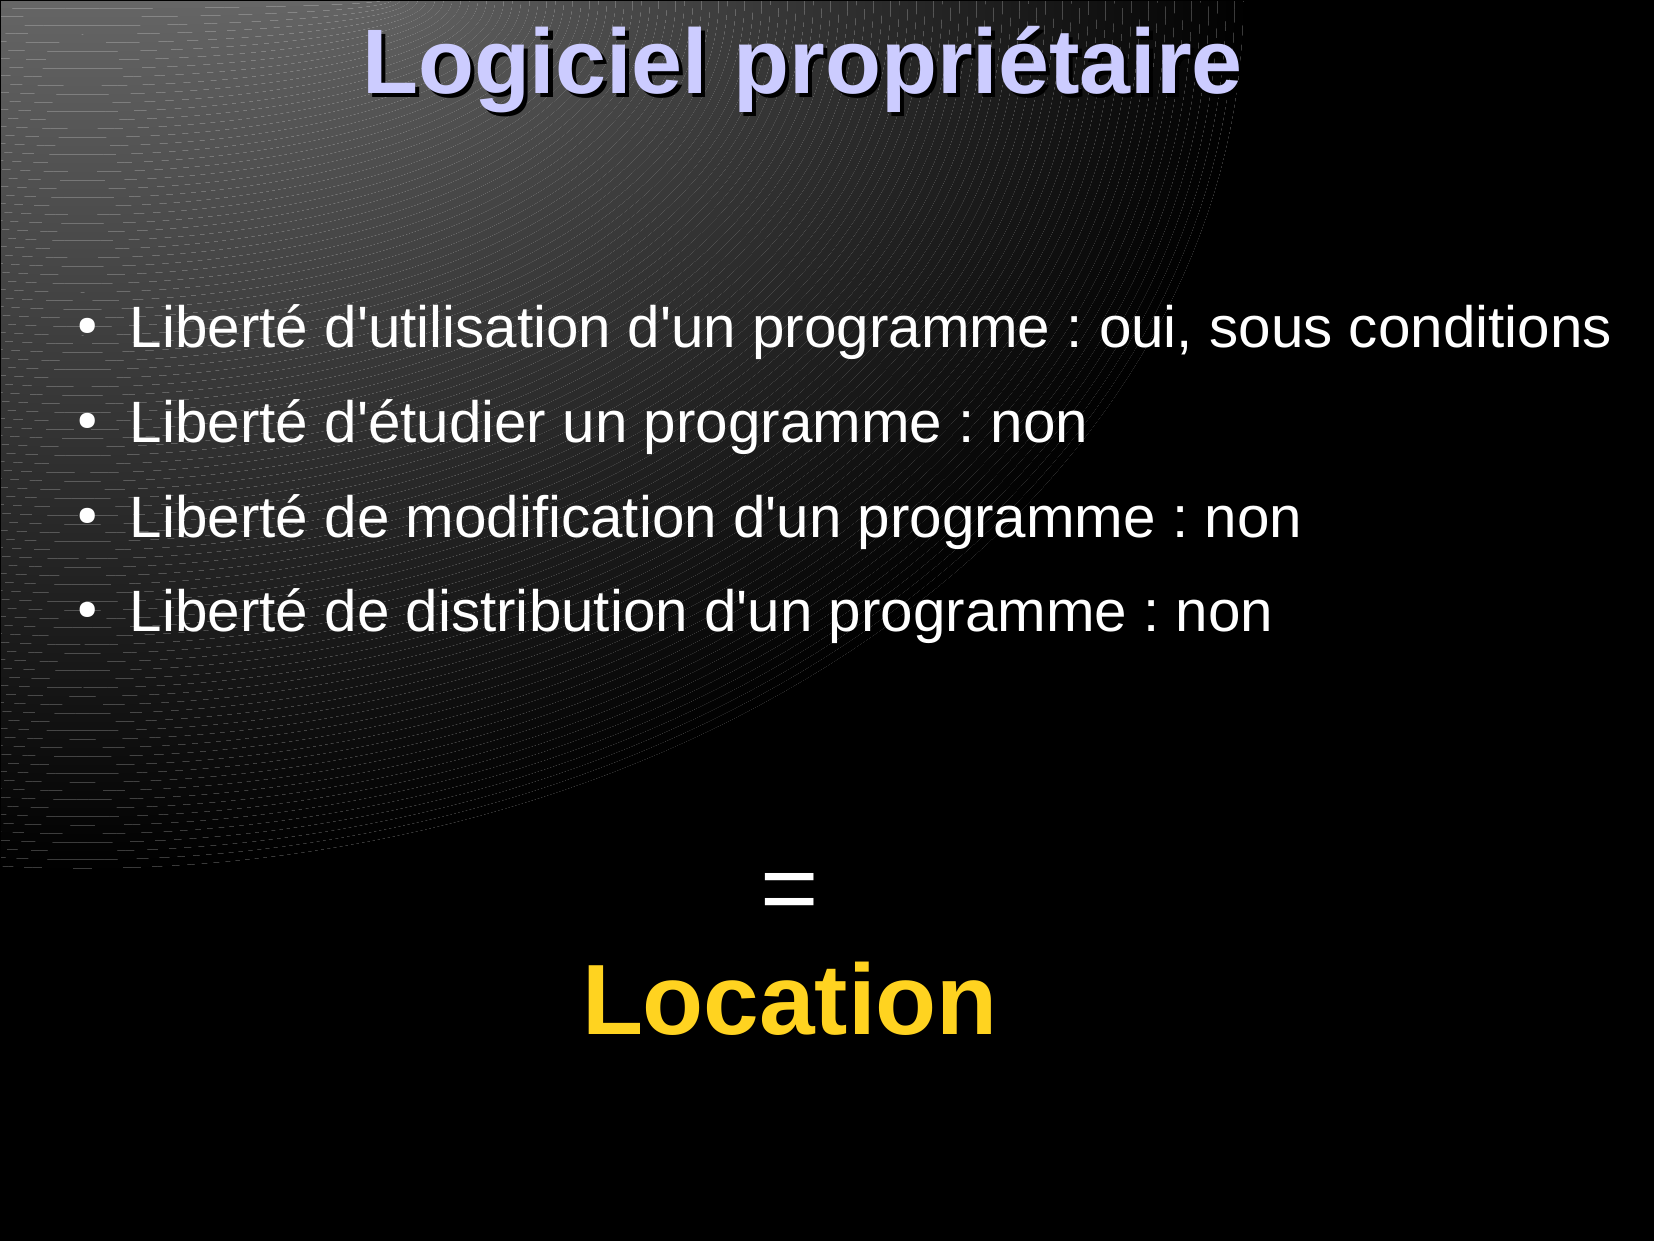

# Logiciel propriétaire
Liberté d'utilisation d'un programme : oui, sous conditions
Liberté d'étudier un programme : non
Liberté de modification d'un programme : non
Liberté de distribution d'un programme : non
=
Location